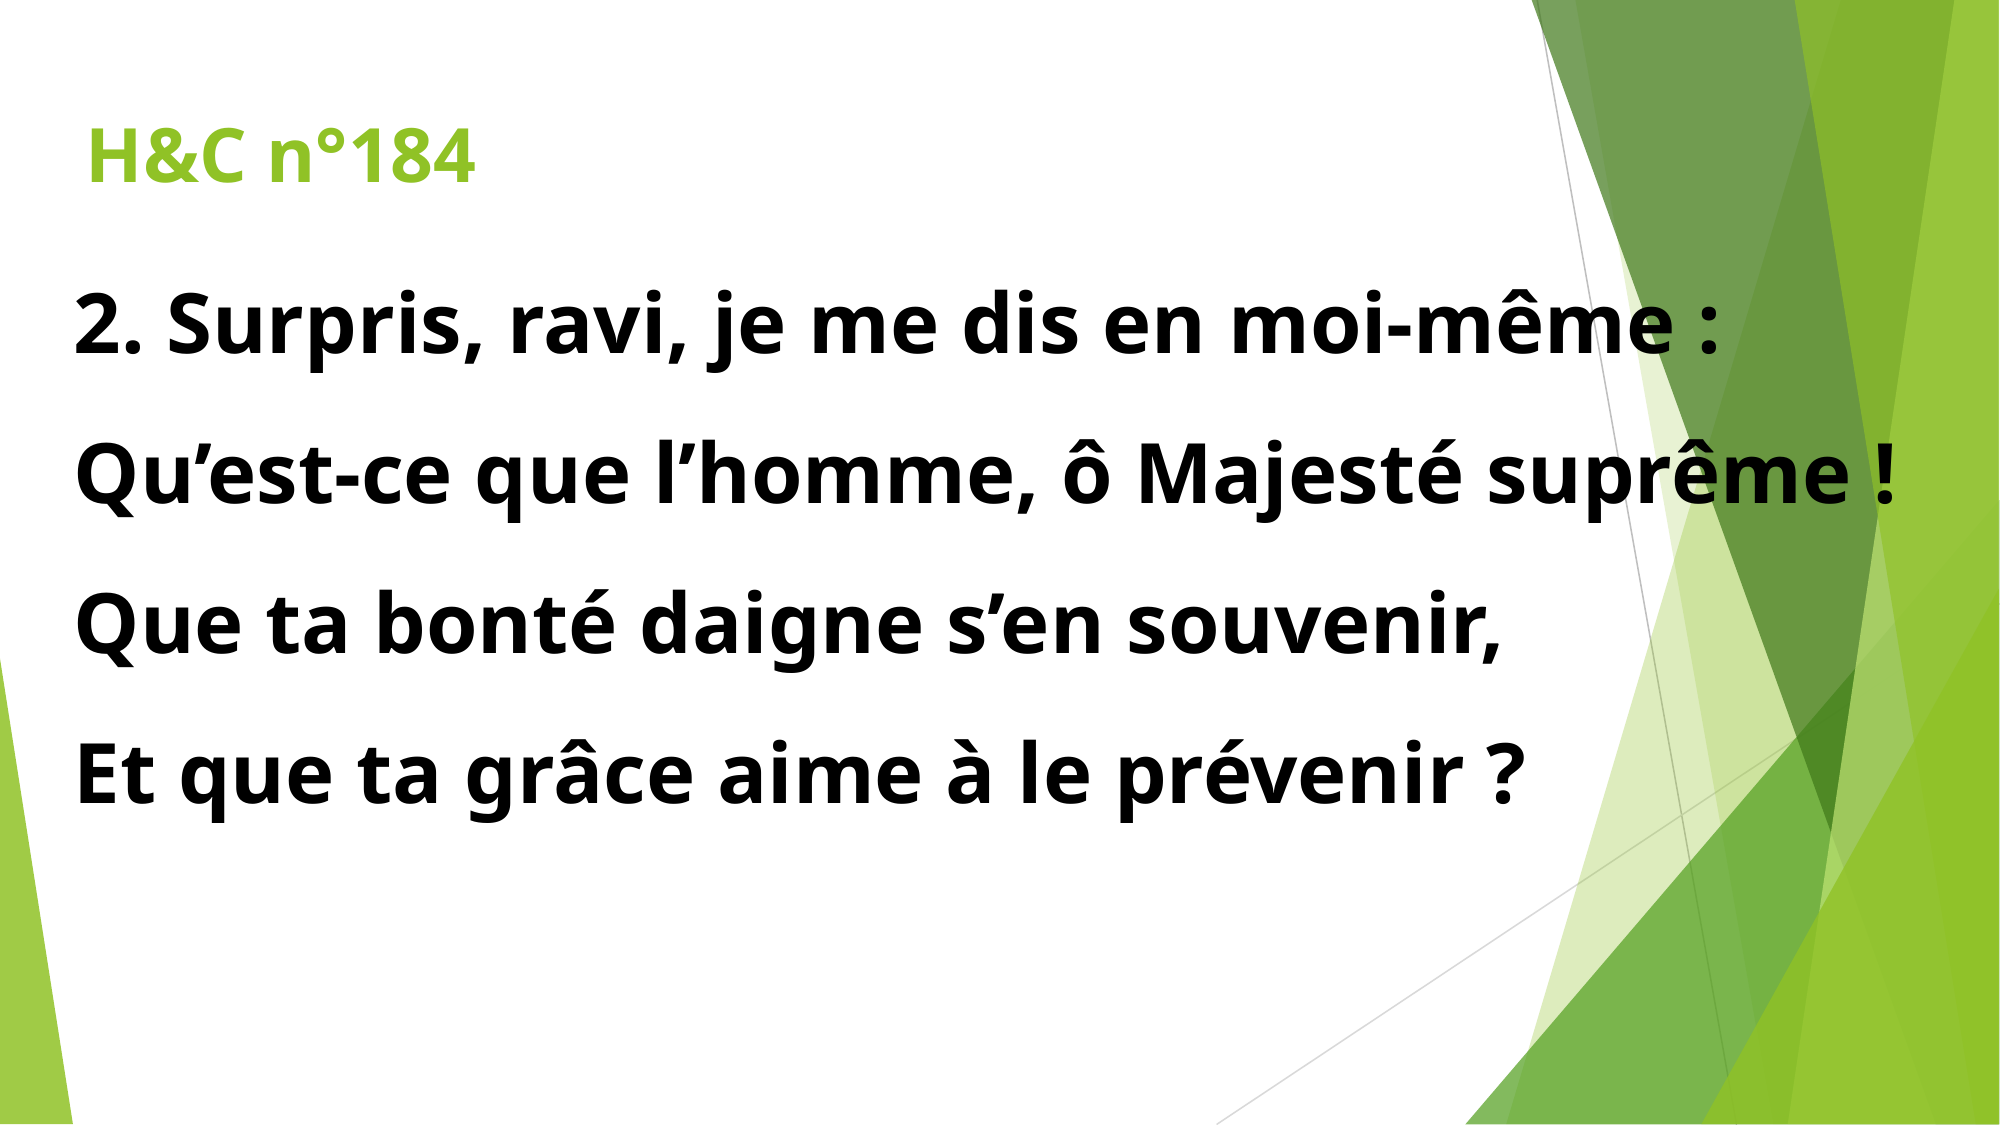

H&C n°184
2. Surpris, ravi, je me dis en moi-même :
Qu’est-ce que l’homme, ô Majesté suprême !
Que ta bonté daigne s’en souvenir,
Et que ta grâce aime à le prévenir ?